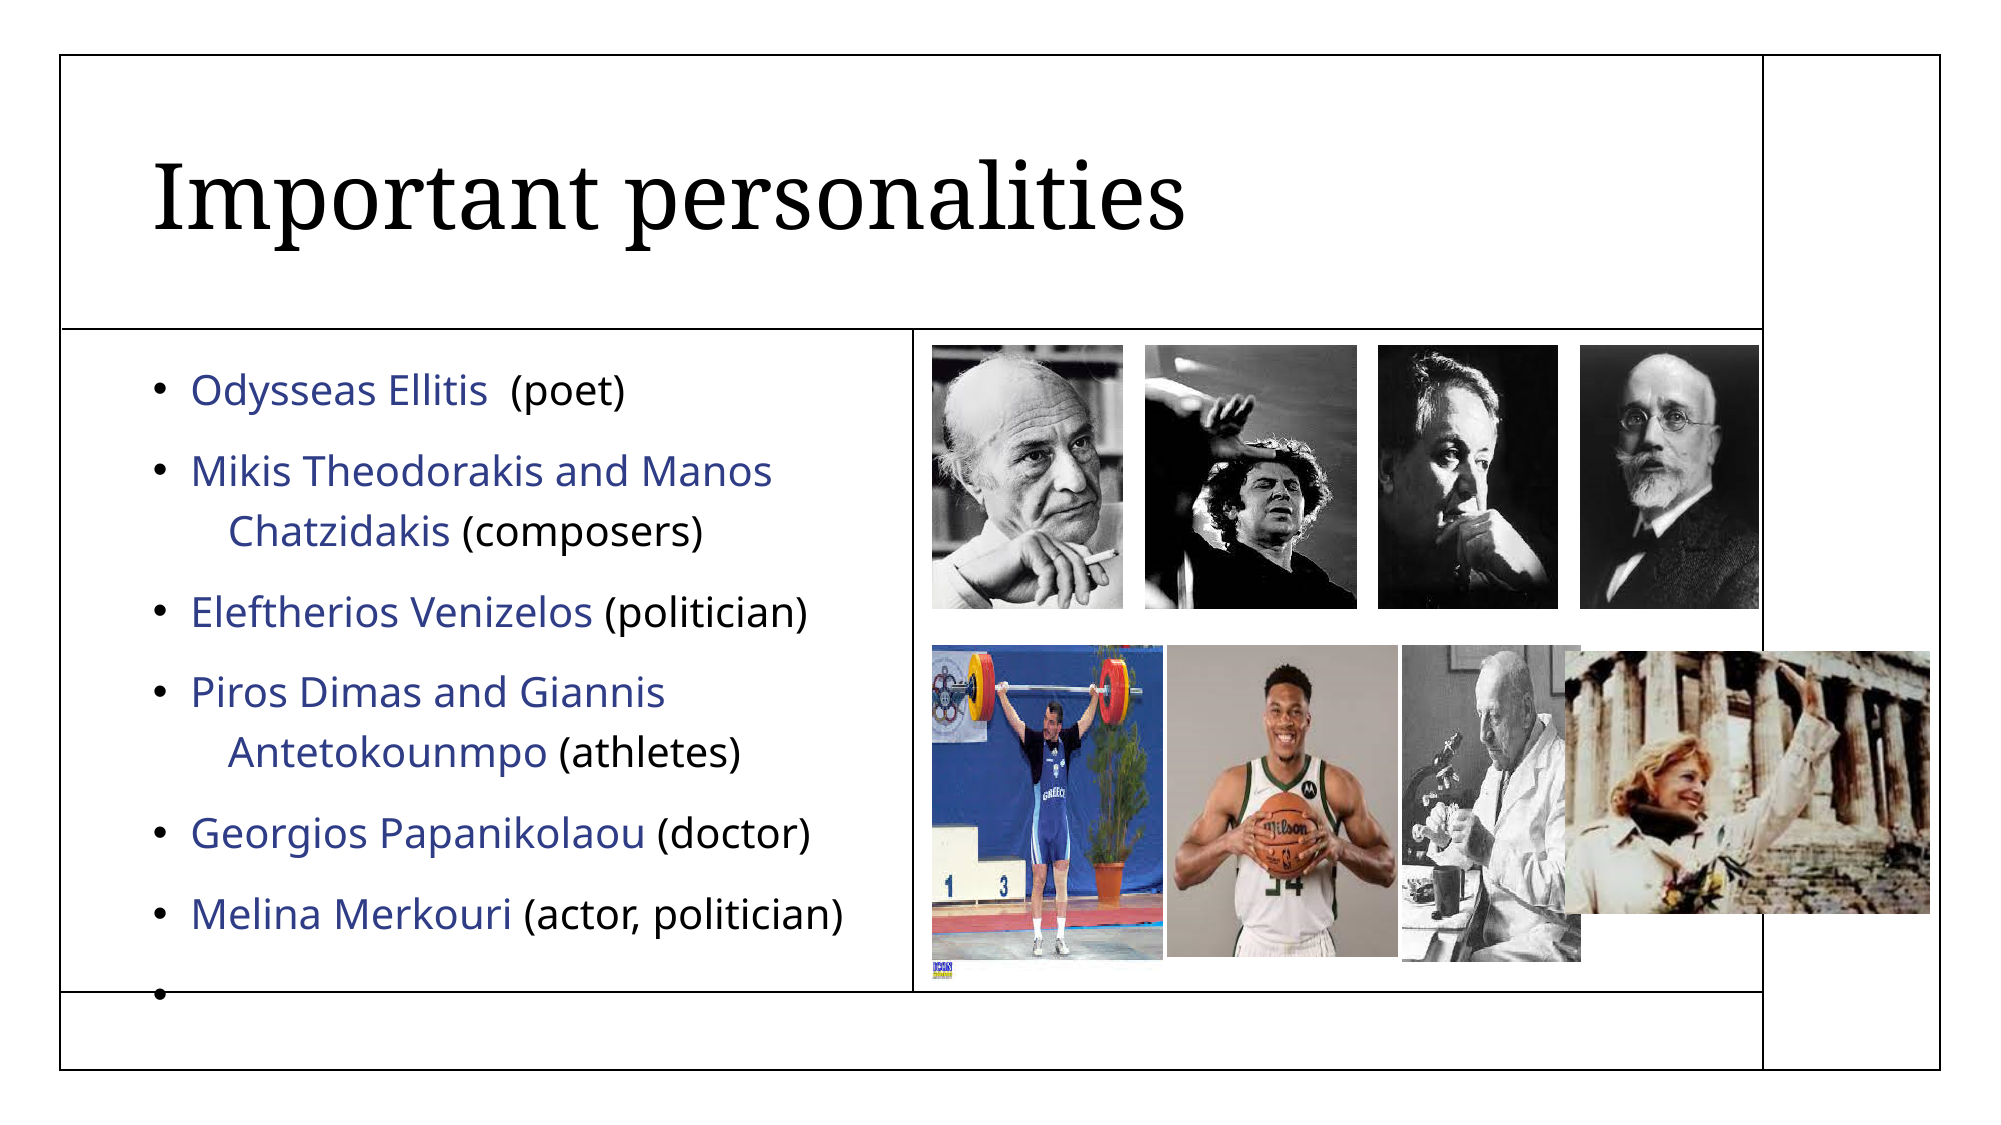

# Important personalities
Odysseas Ellitis (poet)
Mikis Theodorakis and Manos Chatzidakis (composers)
Eleftherios Venizelos (politician)
Piros Dimas and Giannis Antetokounmpo (athletes)
Georgios Papanikolaou (doctor)
Melina Merkouri (actor, politician)